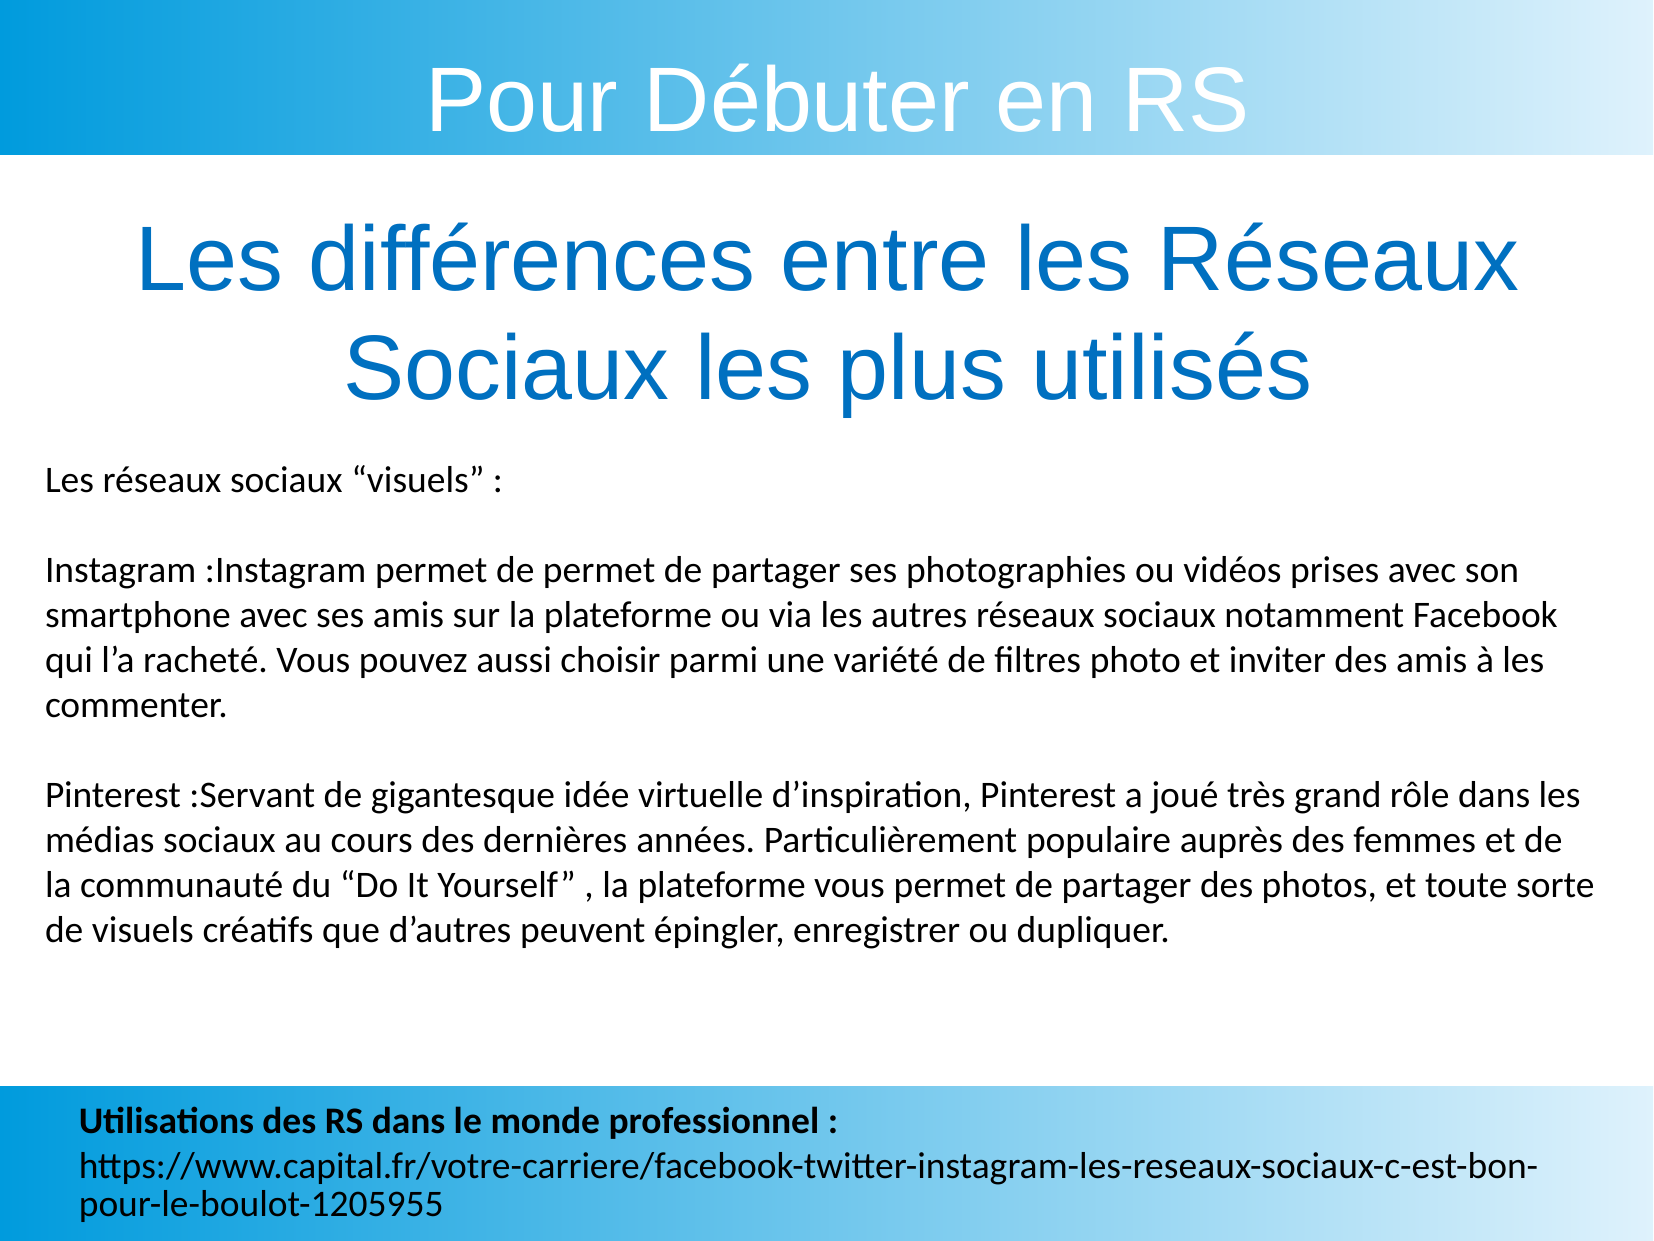

Pour Débuter en RS
Les différences entre les Réseaux Sociaux les plus utilisés
Les réseaux sociaux “visuels” :
Instagram :Instagram permet de permet de partager ses photographies ou vidéos prises avec son smartphone avec ses amis sur la plateforme ou via les autres réseaux sociaux notamment Facebook qui l’a racheté. Vous pouvez aussi choisir parmi une variété de filtres photo et inviter des amis à les commenter.
Pinterest :Servant de gigantesque idée virtuelle d’inspiration, Pinterest a joué très grand rôle dans les médias sociaux au cours des dernières années. Particulièrement populaire auprès des femmes et de la communauté du “Do It Yourself” , la plateforme vous permet de partager des photos, et toute sorte de visuels créatifs que d’autres peuvent épingler, enregistrer ou dupliquer.
Utilisations des RS dans le monde professionnel :https://www.capital.fr/votre-carriere/facebook-twitter-instagram-les-reseaux-sociaux-c-est-bon-pour-le-boulot-1205955